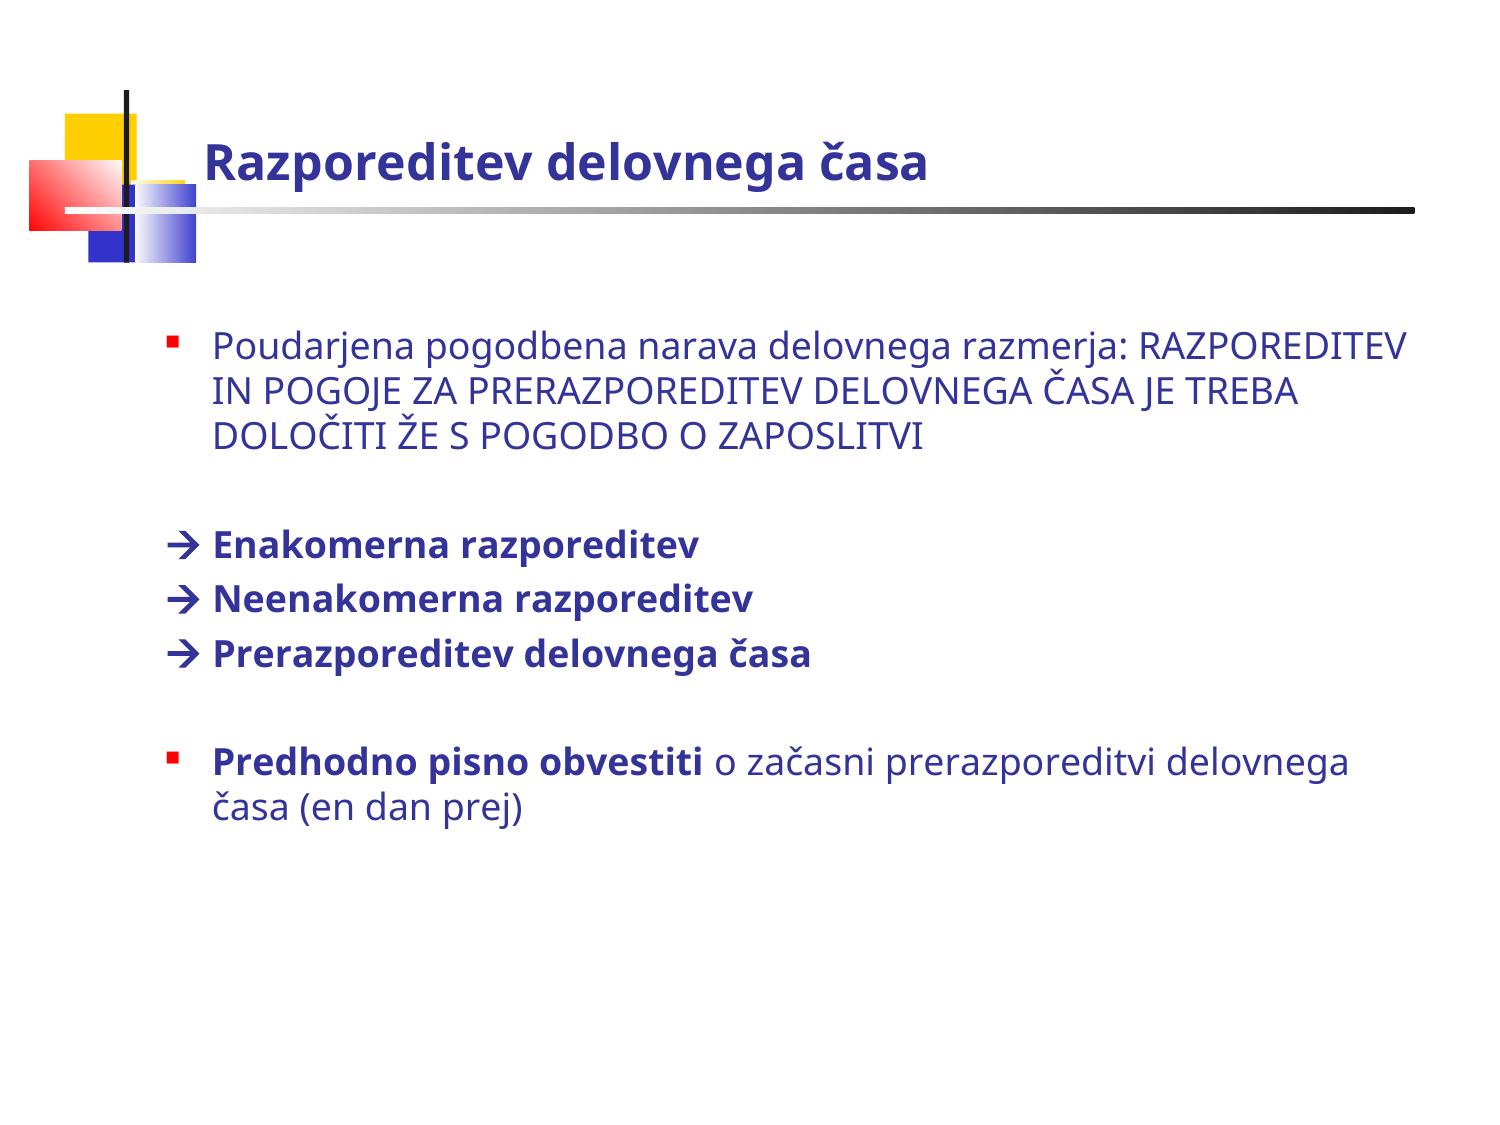

# Razporeditev delovnega časa
Poudarjena pogodbena narava delovnega razmerja: RAZPOREDITEV IN POGOJE ZA PRERAZPOREDITEV DELOVNEGA ČASA JE TREBA DOLOČITI ŽE S POGODBO O ZAPOSLITVI
 Enakomerna razporeditev
 Neenakomerna razporeditev
 Prerazporeditev delovnega časa
Predhodno pisno obvestiti o začasni prerazporeditvi delovnega časa (en dan prej)